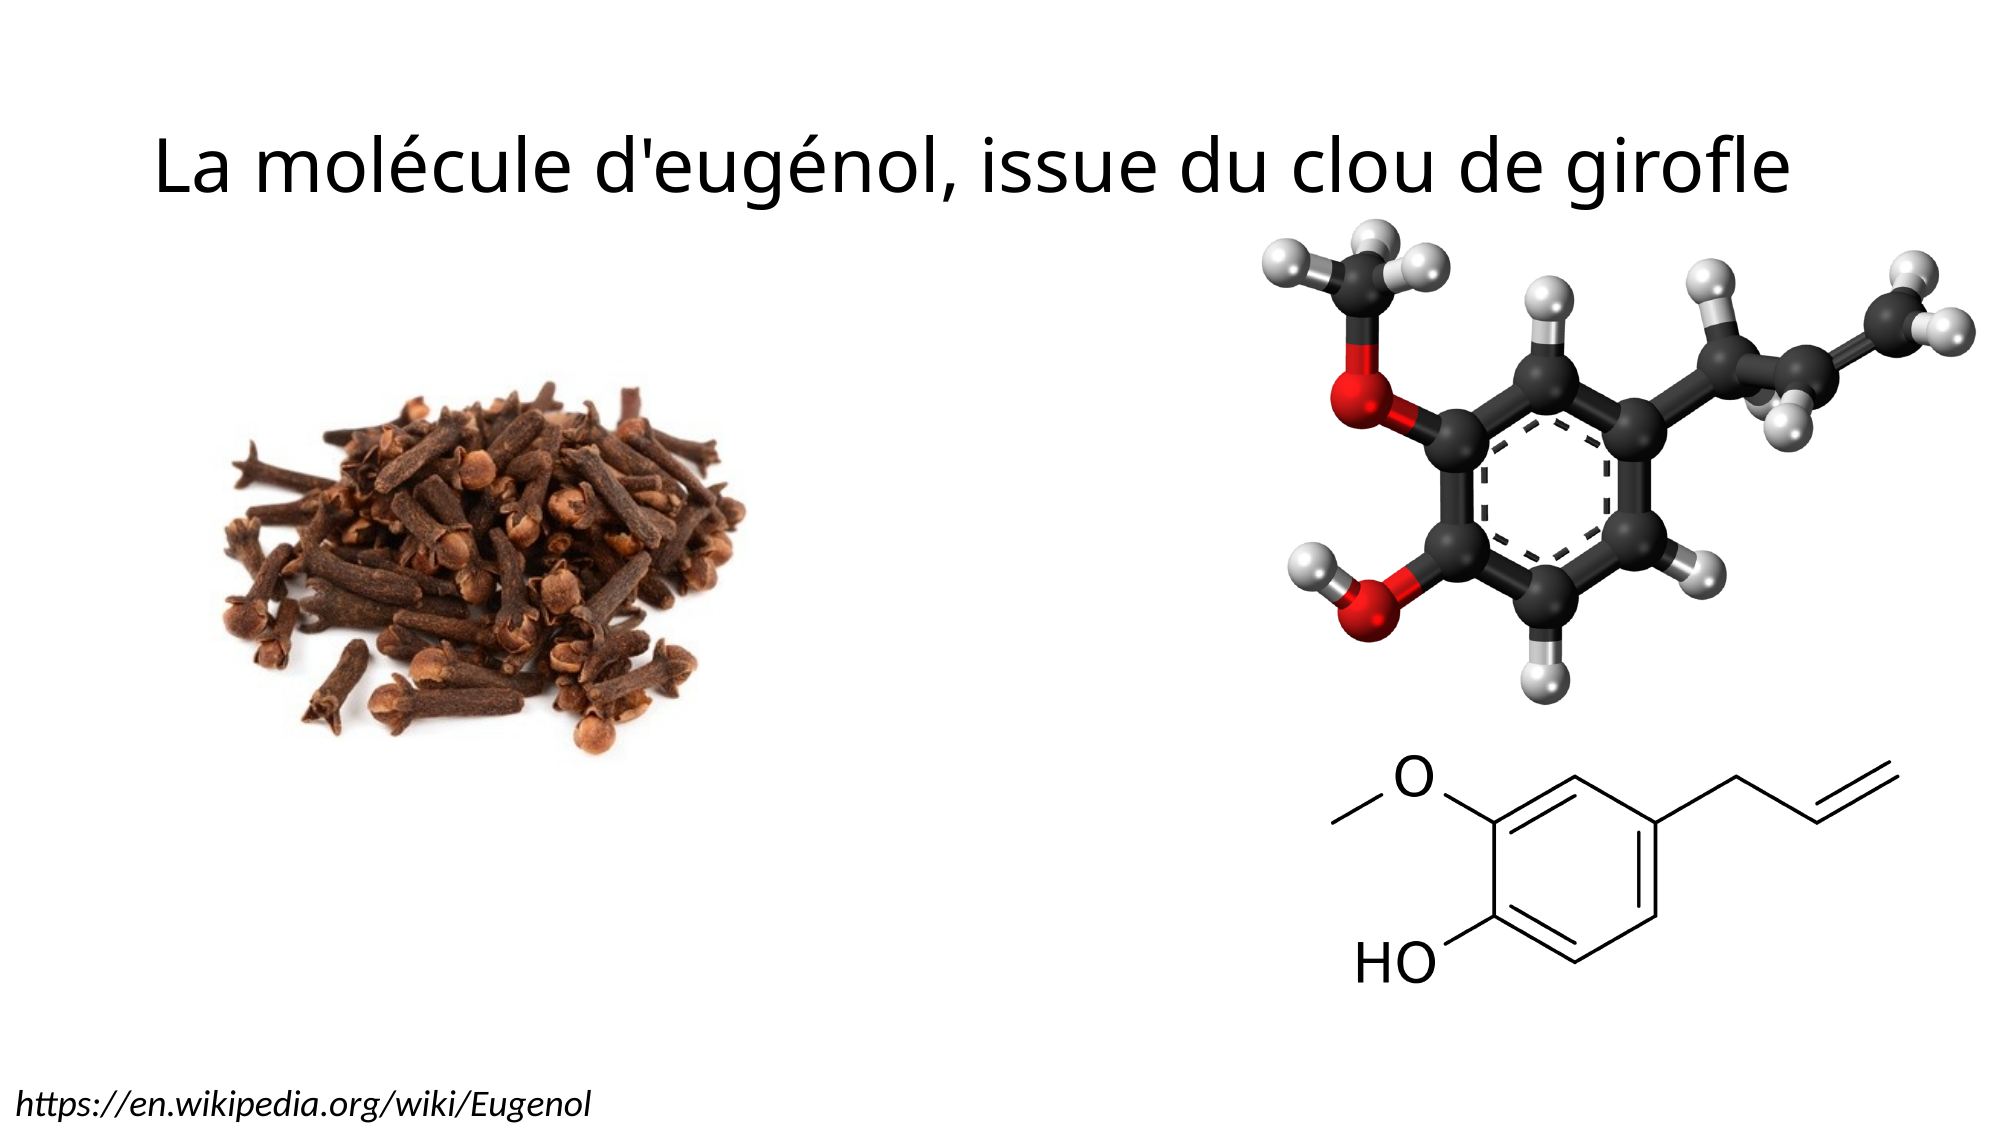

# La molécule d'eugénol, issue du clou de girofle
https://en.wikipedia.org/wiki/Eugenol